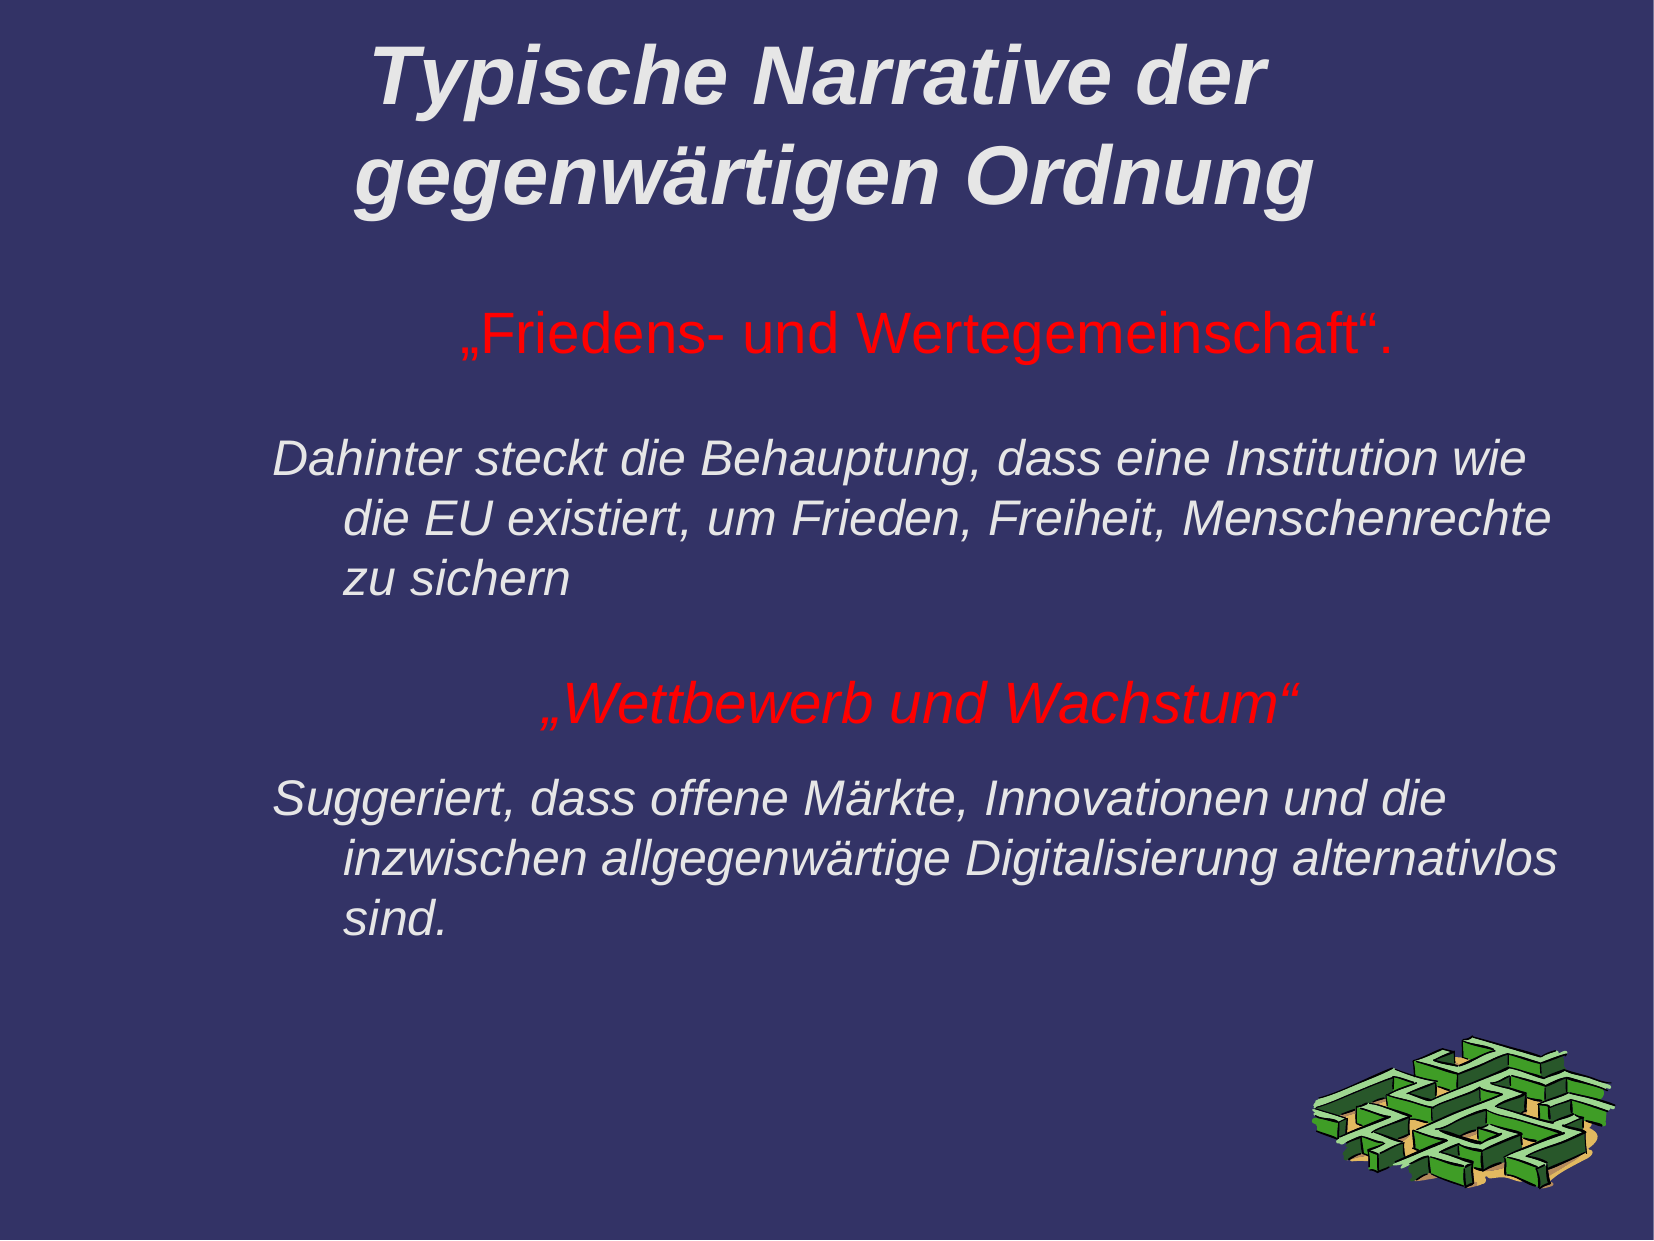

# Typische Narrative der gegenwärtigen Ordnung
 „Friedens- und Wertegemeinschaft“.
Dahinter steckt die Behauptung, dass eine Institution wie die EU existiert, um Frieden, Freiheit, Menschenrechte zu sichern
„Wettbewerb und Wachstum“
Suggeriert, dass offene Märkte, Innovationen und die inzwischen allgegenwärtige Digitalisierung alternativlos sind.